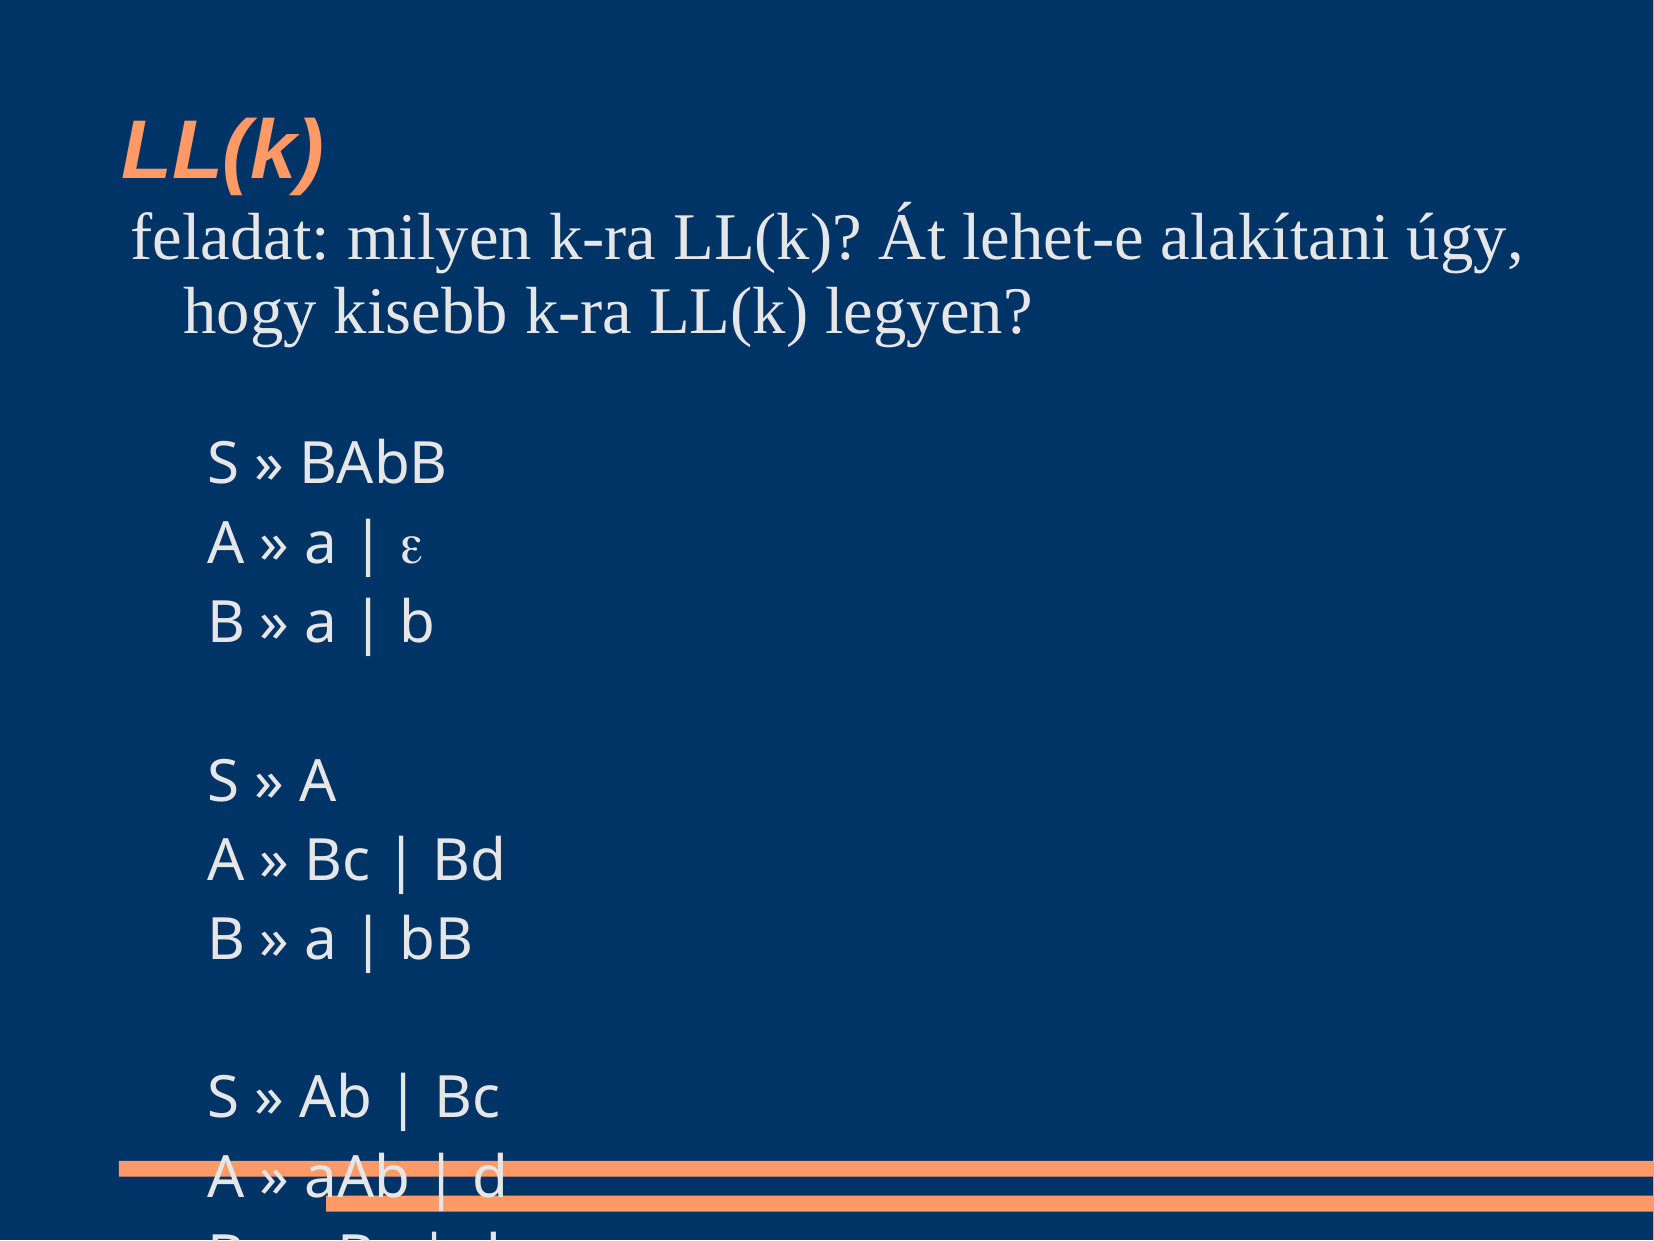

# LL(k)
feladat: milyen k-ra LL(k)? Át lehet-e alakítani úgy, hogy kisebb k-ra LL(k) legyen?
S » BAbB
A » a | e
B » a | b
S » A
A » Bc | Bd
B » a | bB
S » Ab | Bc
A » aAb | d
B » aBc | d